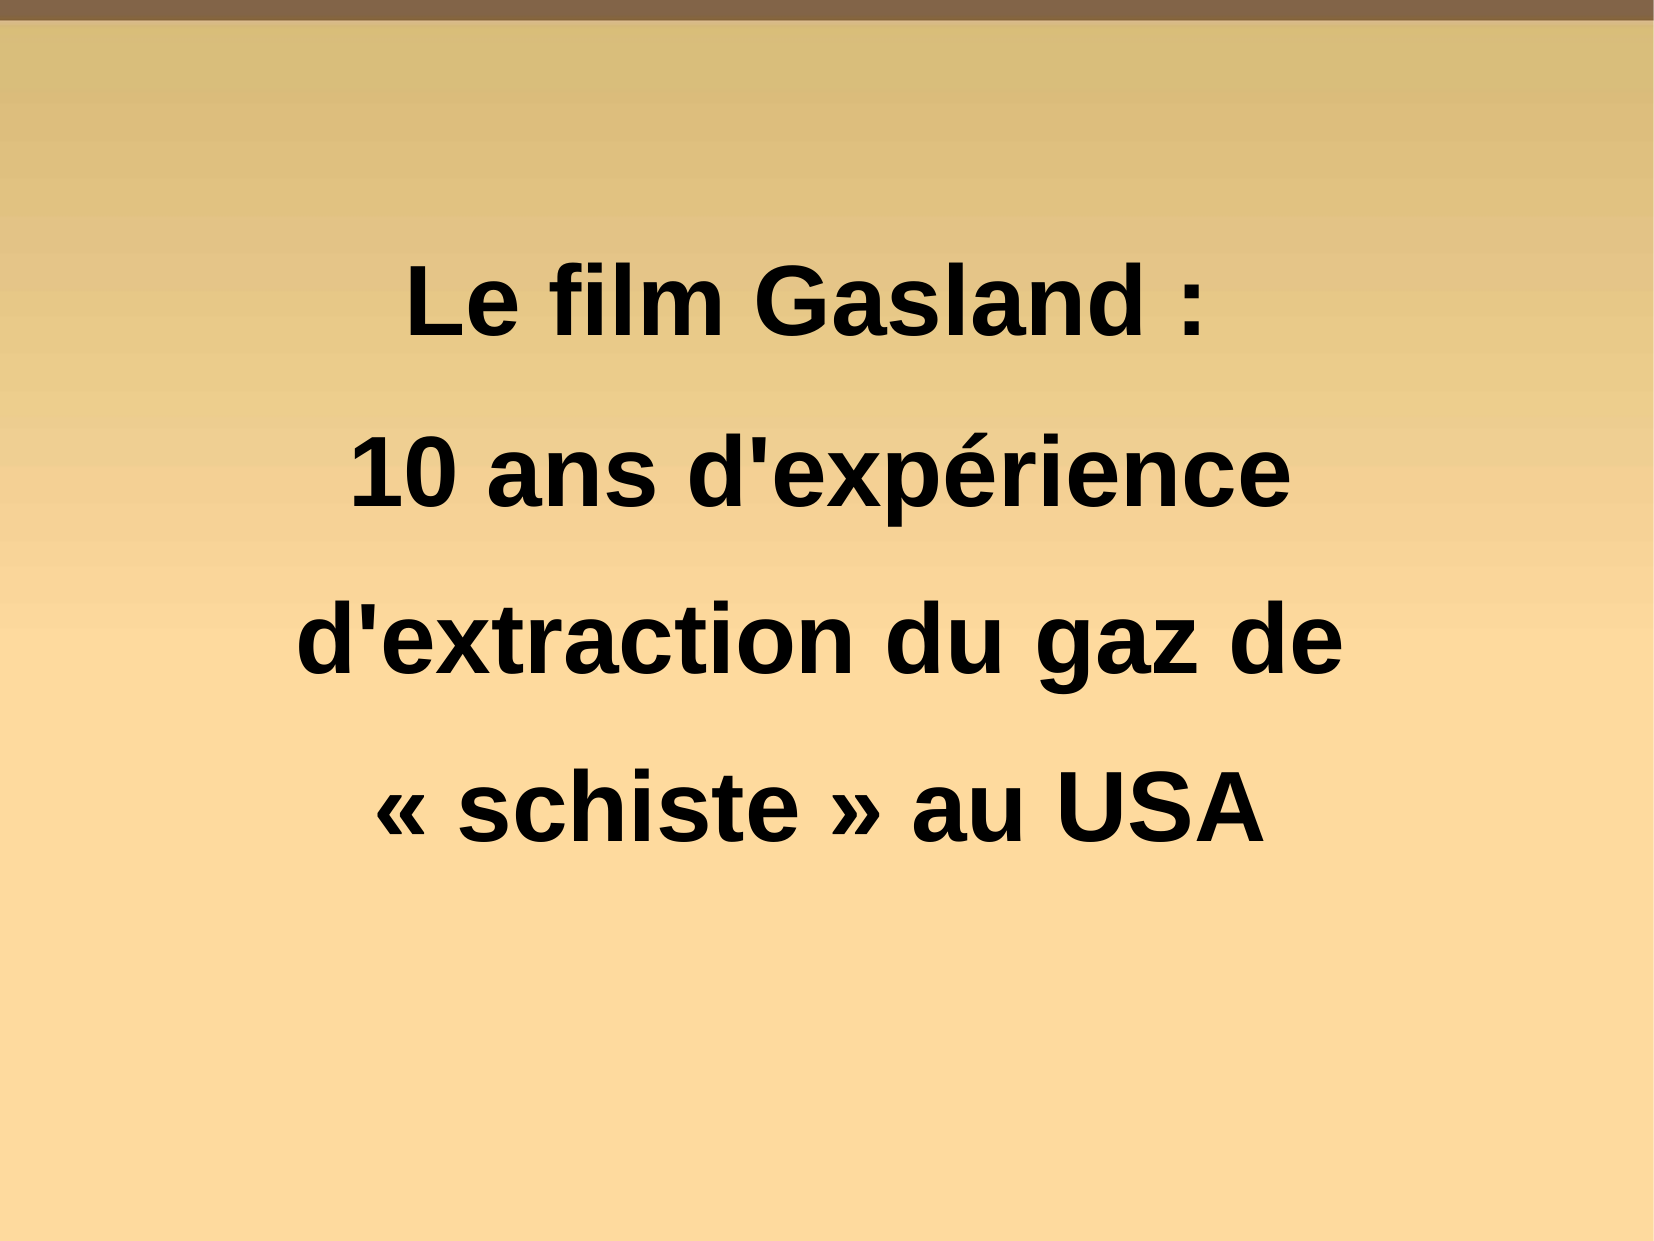

Le film Gasland :
10 ans d'expérience d'extraction du gaz de « schiste » au USA